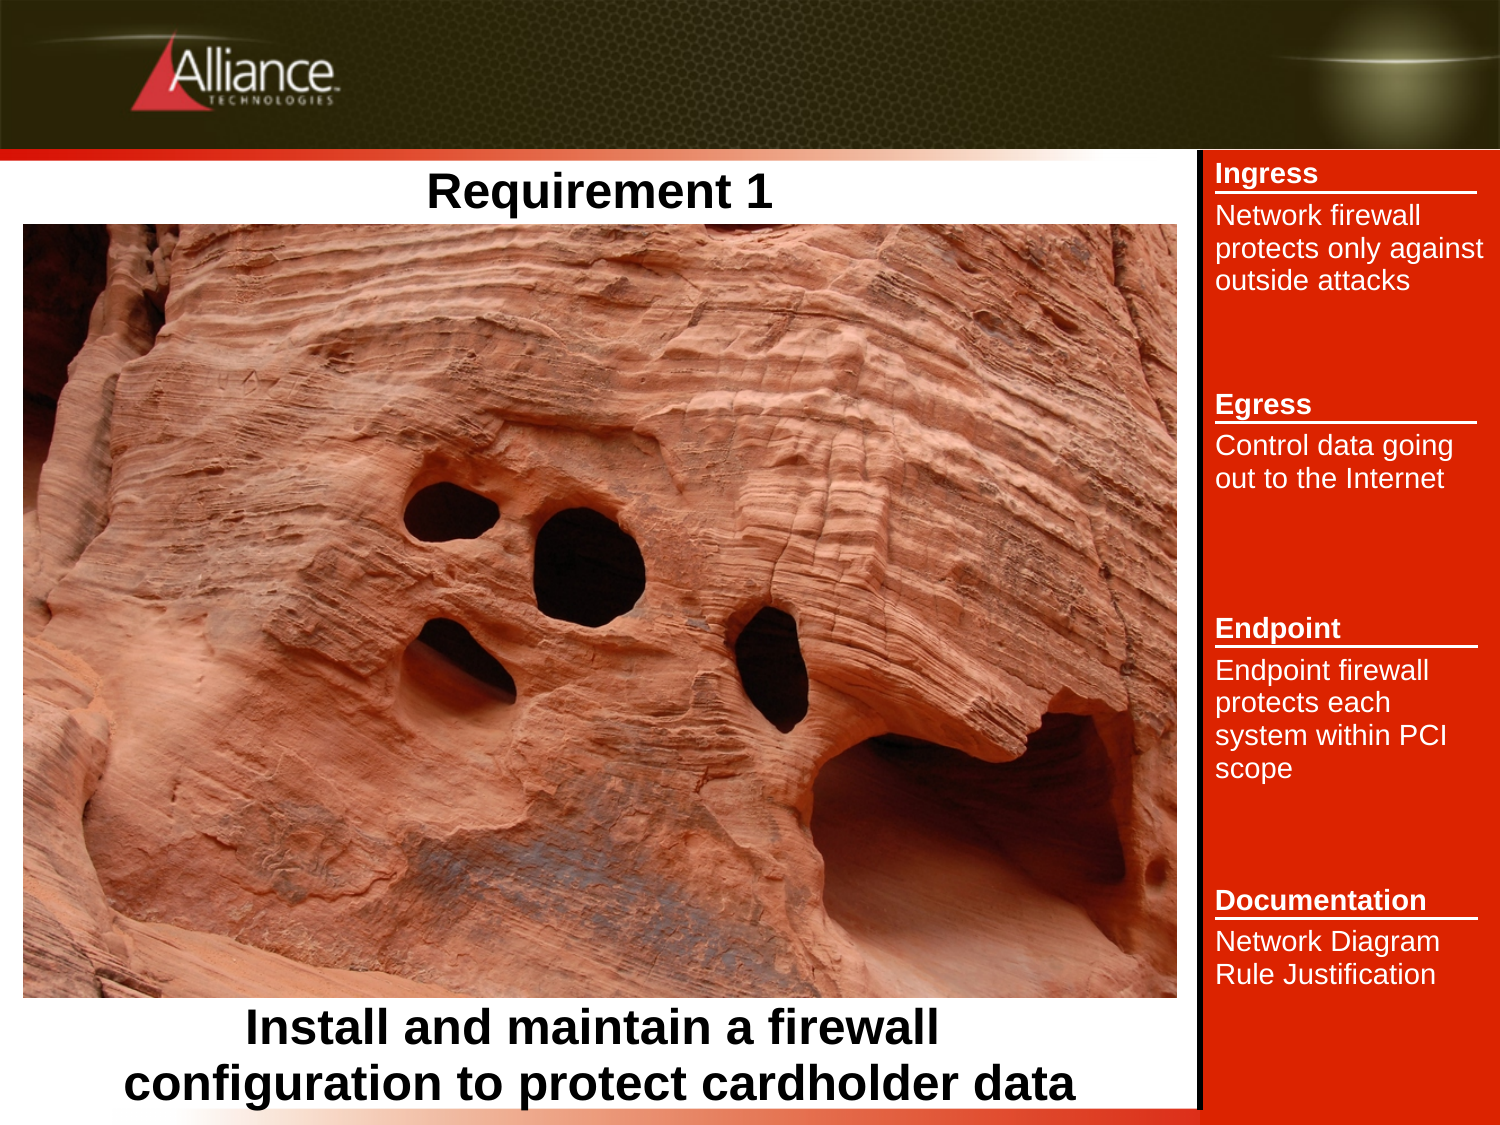

Ingress
Requirement 1
Install and maintain a firewall
configuration to protect cardholder data
Network firewall protects only against outside attacks
Egress
Control data going out to the Internet
Endpoint
Endpoint firewall protects each system within PCI scope
Documentation
Network Diagram
Rule Justification